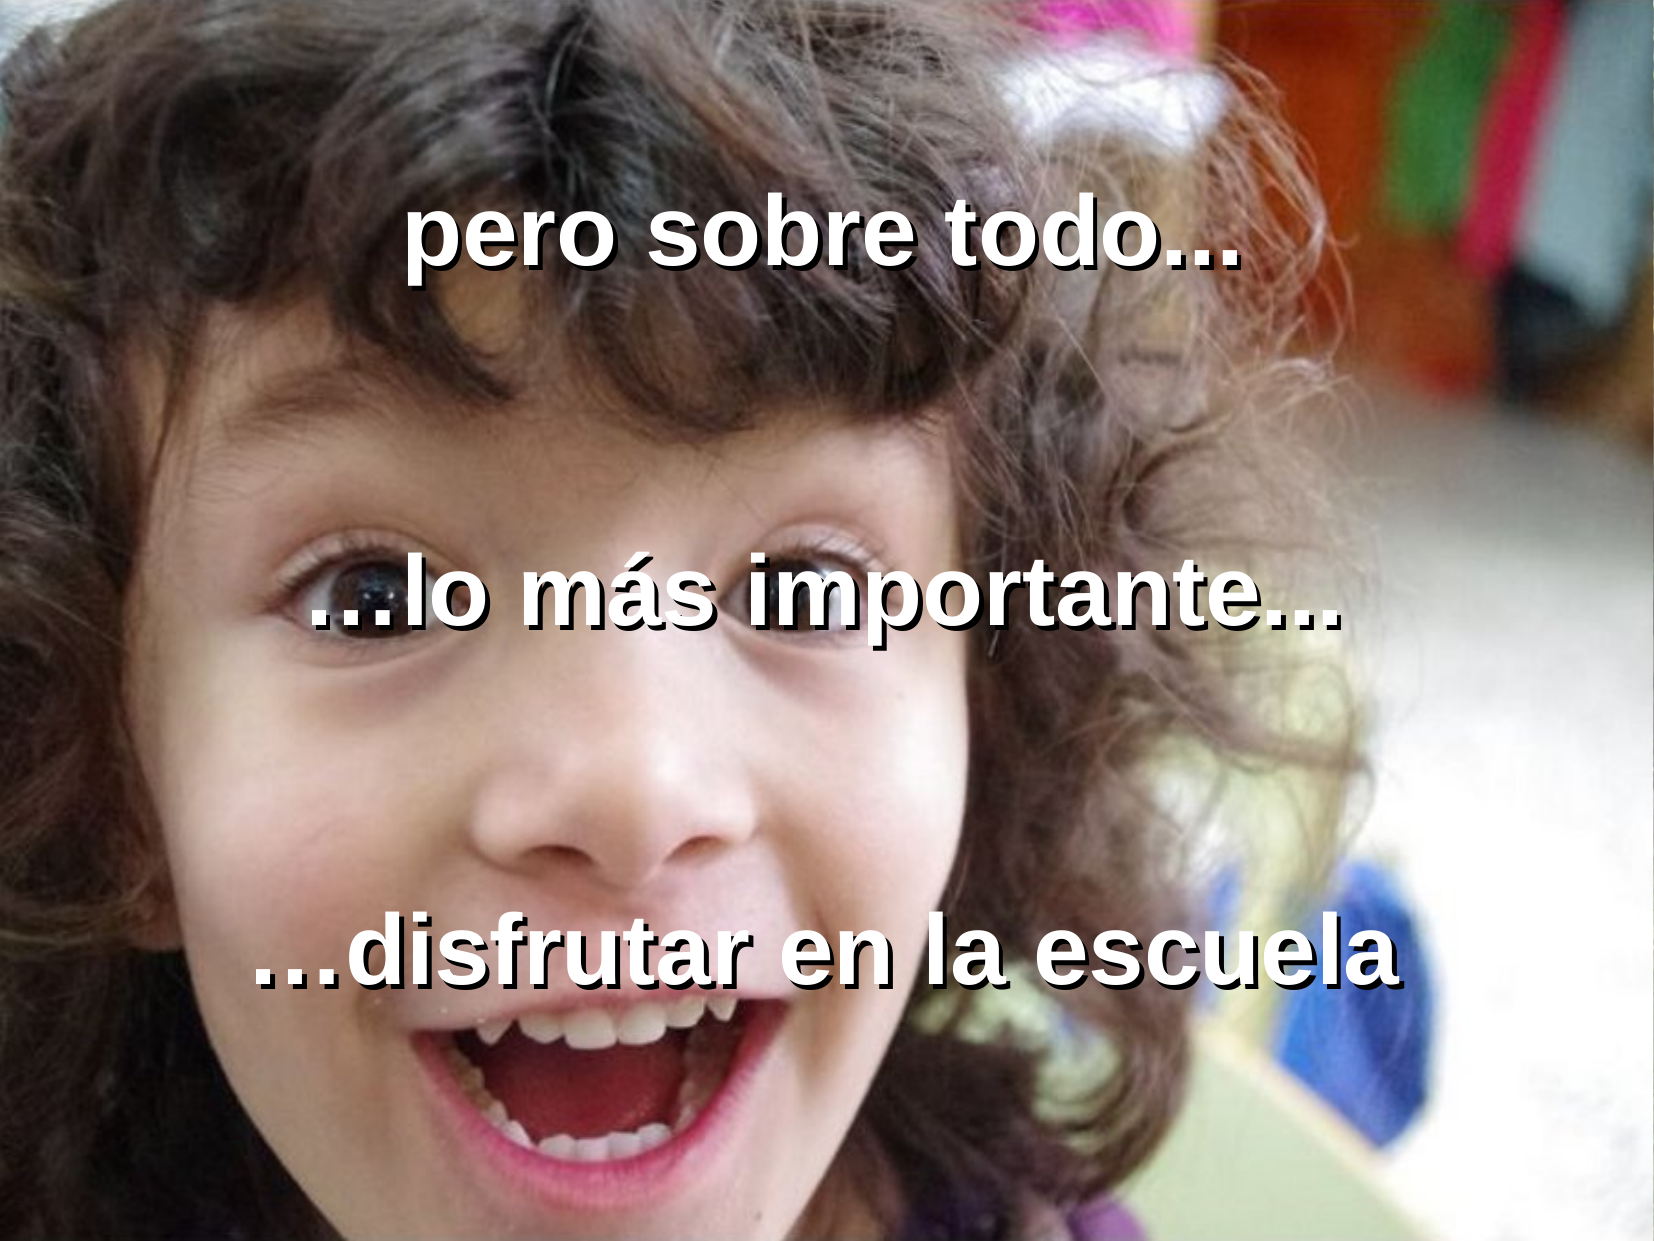

pero sobre todo...
…lo más importante...
…disfrutar en la escuela